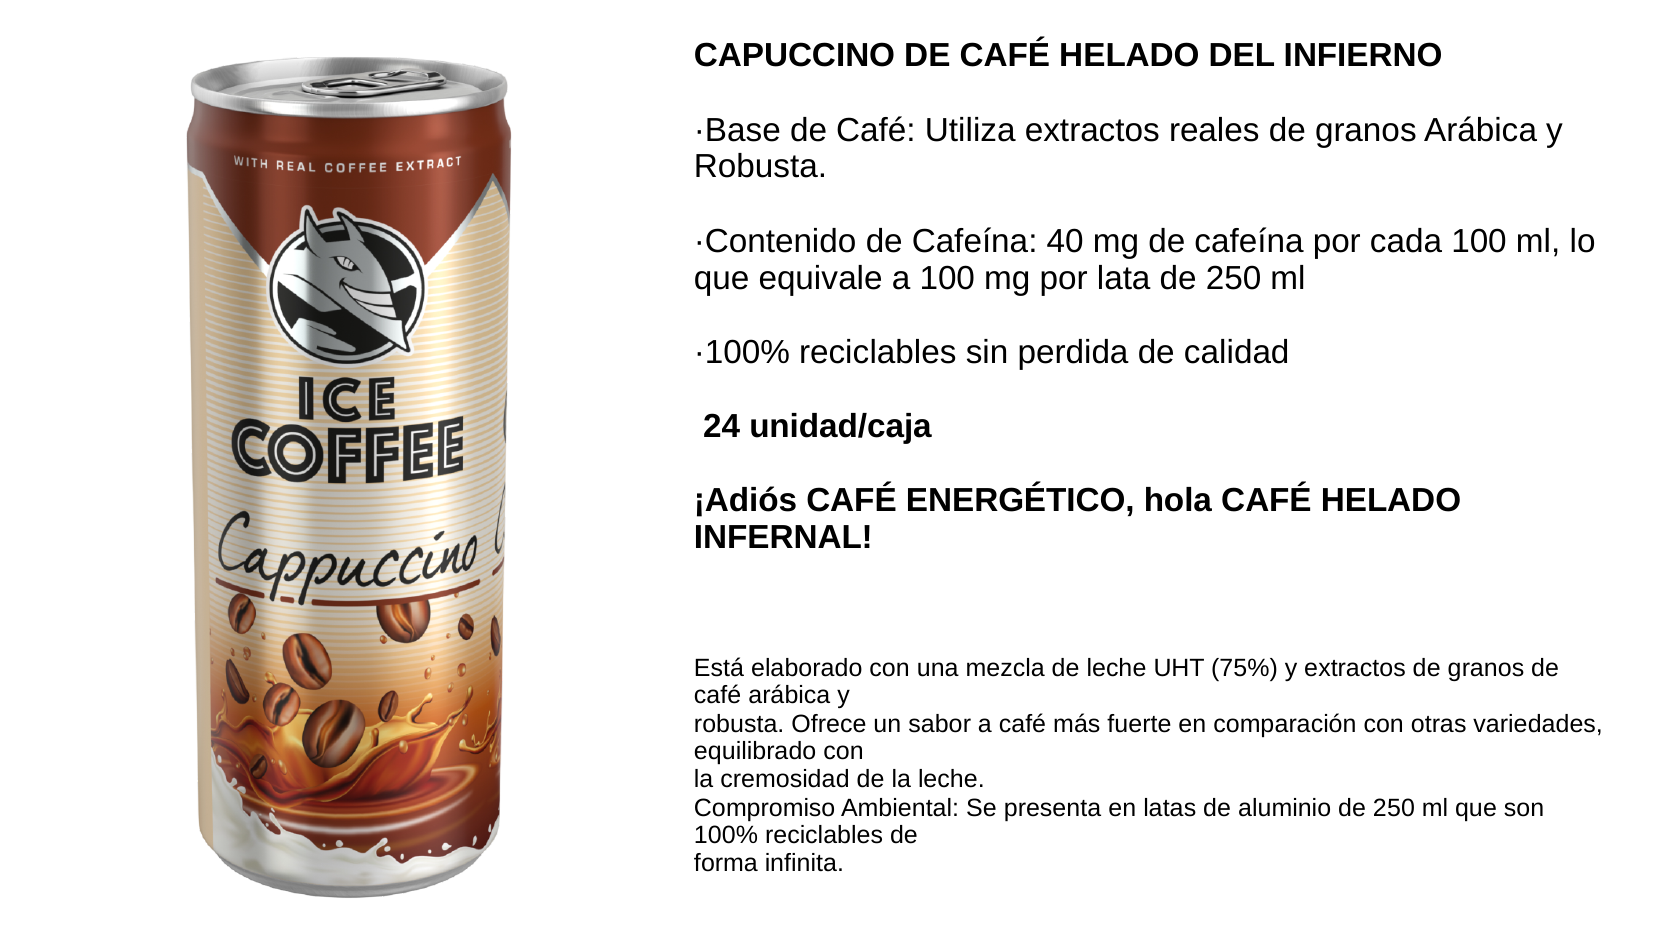

CAPUCCINO DE CAFÉ HELADO DEL INFIERNO
·Base de Café: Utiliza extractos reales de granos Arábica y Robusta.
·Contenido de Cafeína: 40 mg de cafeína por cada 100 ml, lo que equivale a 100 mg por lata de 250 ml
·100% reciclables sin perdida de calidad
 24 unidad/caja
¡Adiós CAFÉ ENERGÉTICO, hola CAFÉ HELADO INFERNAL!
Está elaborado con una mezcla de leche UHT (75%) y extractos de granos de café arábica y
robusta. Ofrece un sabor a café más fuerte en comparación con otras variedades, equilibrado con
la cremosidad de la leche.
Compromiso Ambiental: Se presenta en latas de aluminio de 250 ml que son 100% reciclables de
forma infinita.